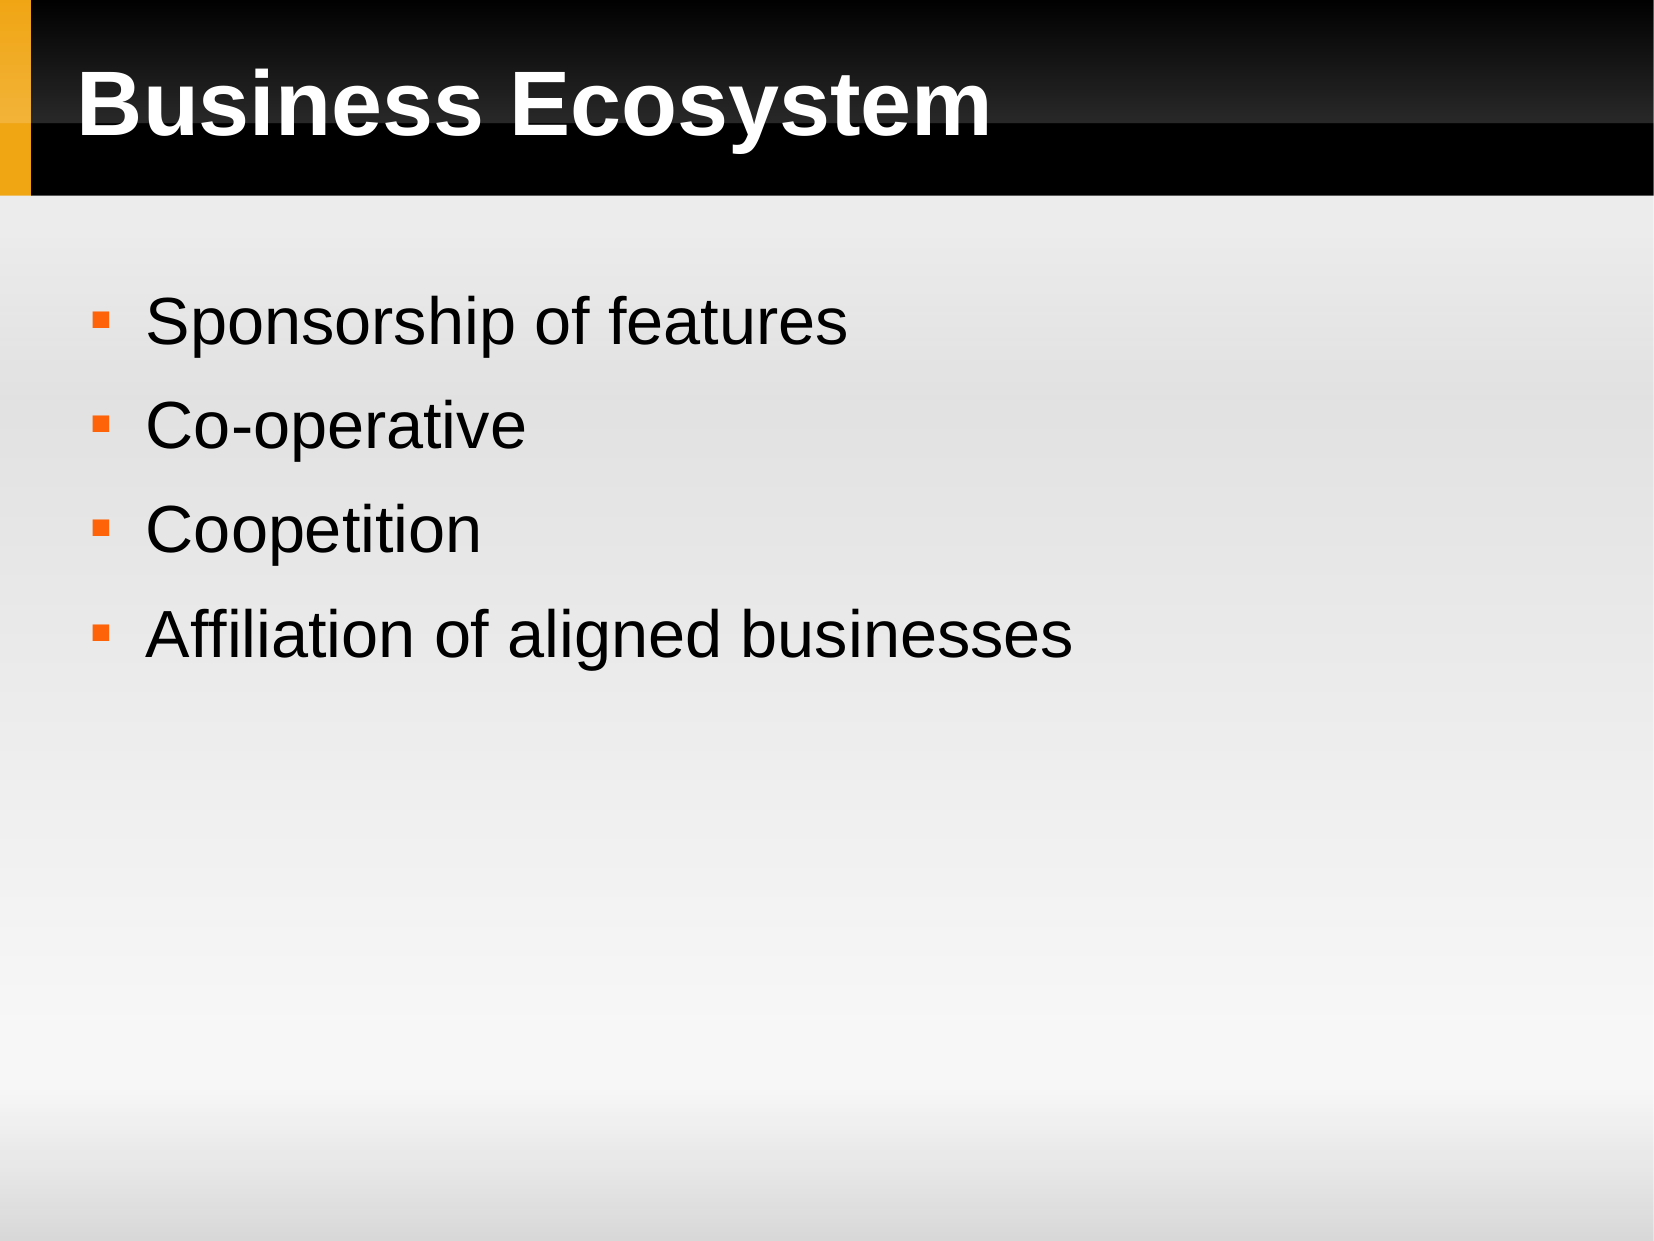

# Business Ecosystem
Sponsorship of features
Co-operative
Coopetition
Affiliation of aligned businesses